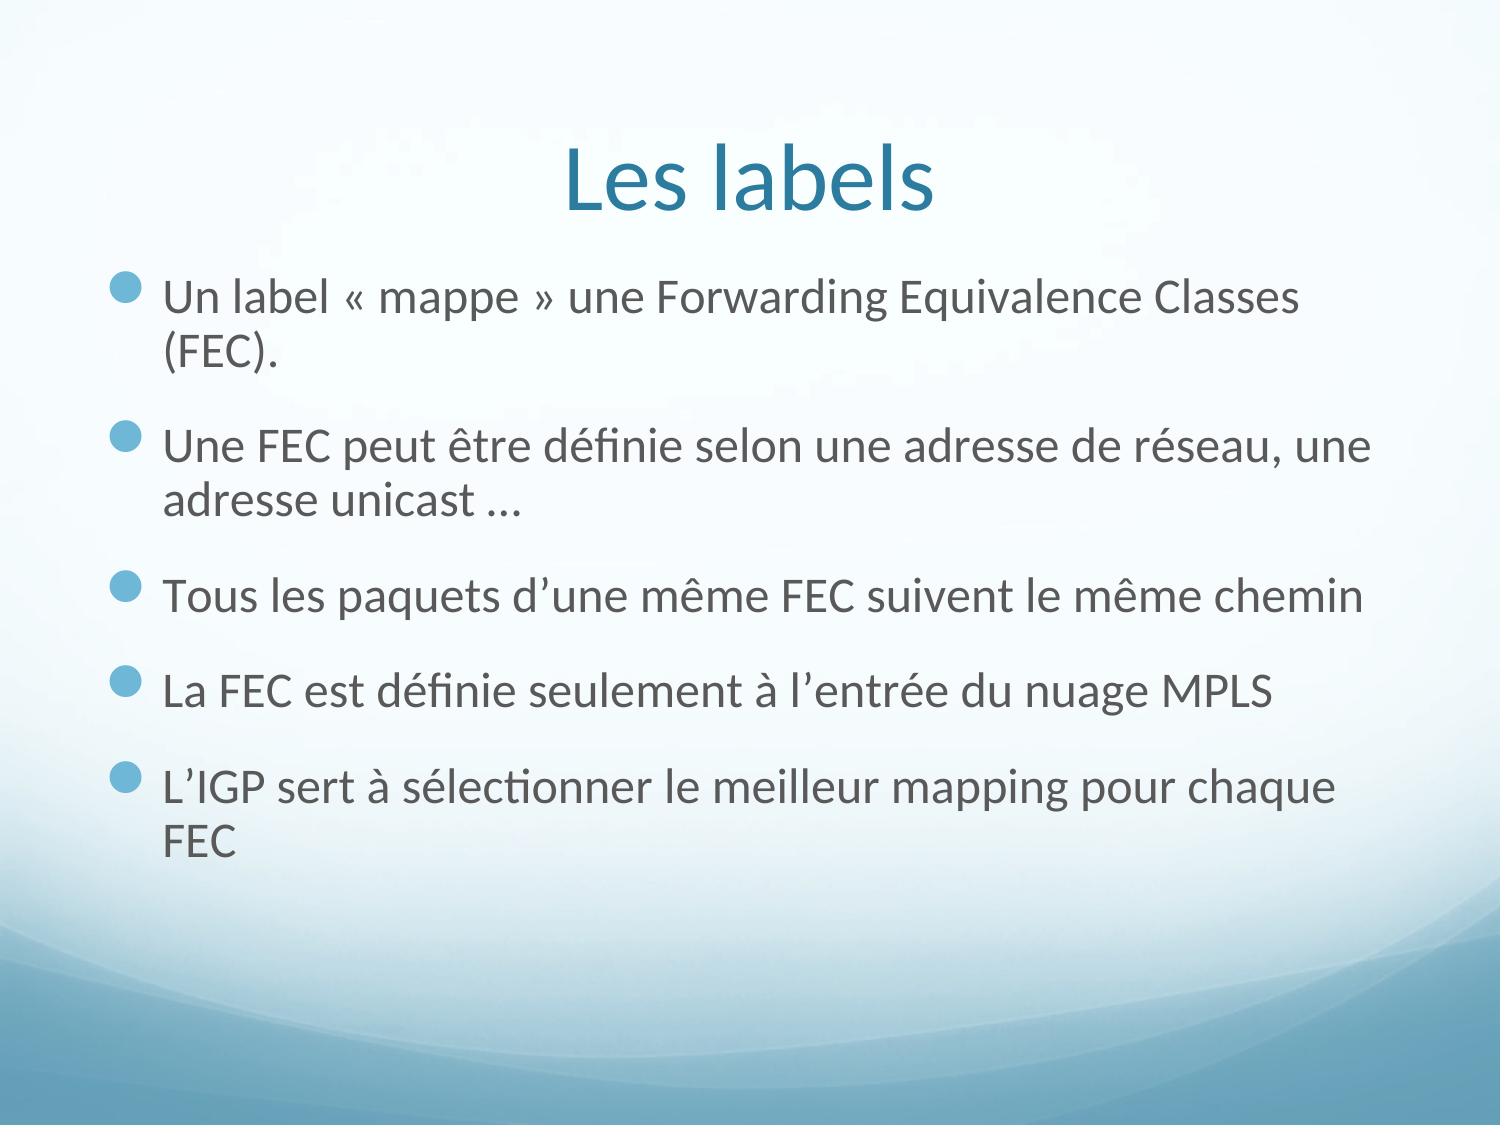

# Les labels
Un label « mappe » une Forwarding Equivalence Classes (FEC).
Une FEC peut être définie selon une adresse de réseau, une adresse unicast …
Tous les paquets d’une même FEC suivent le même chemin
La FEC est définie seulement à l’entrée du nuage MPLS
L’IGP sert à sélectionner le meilleur mapping pour chaque FEC